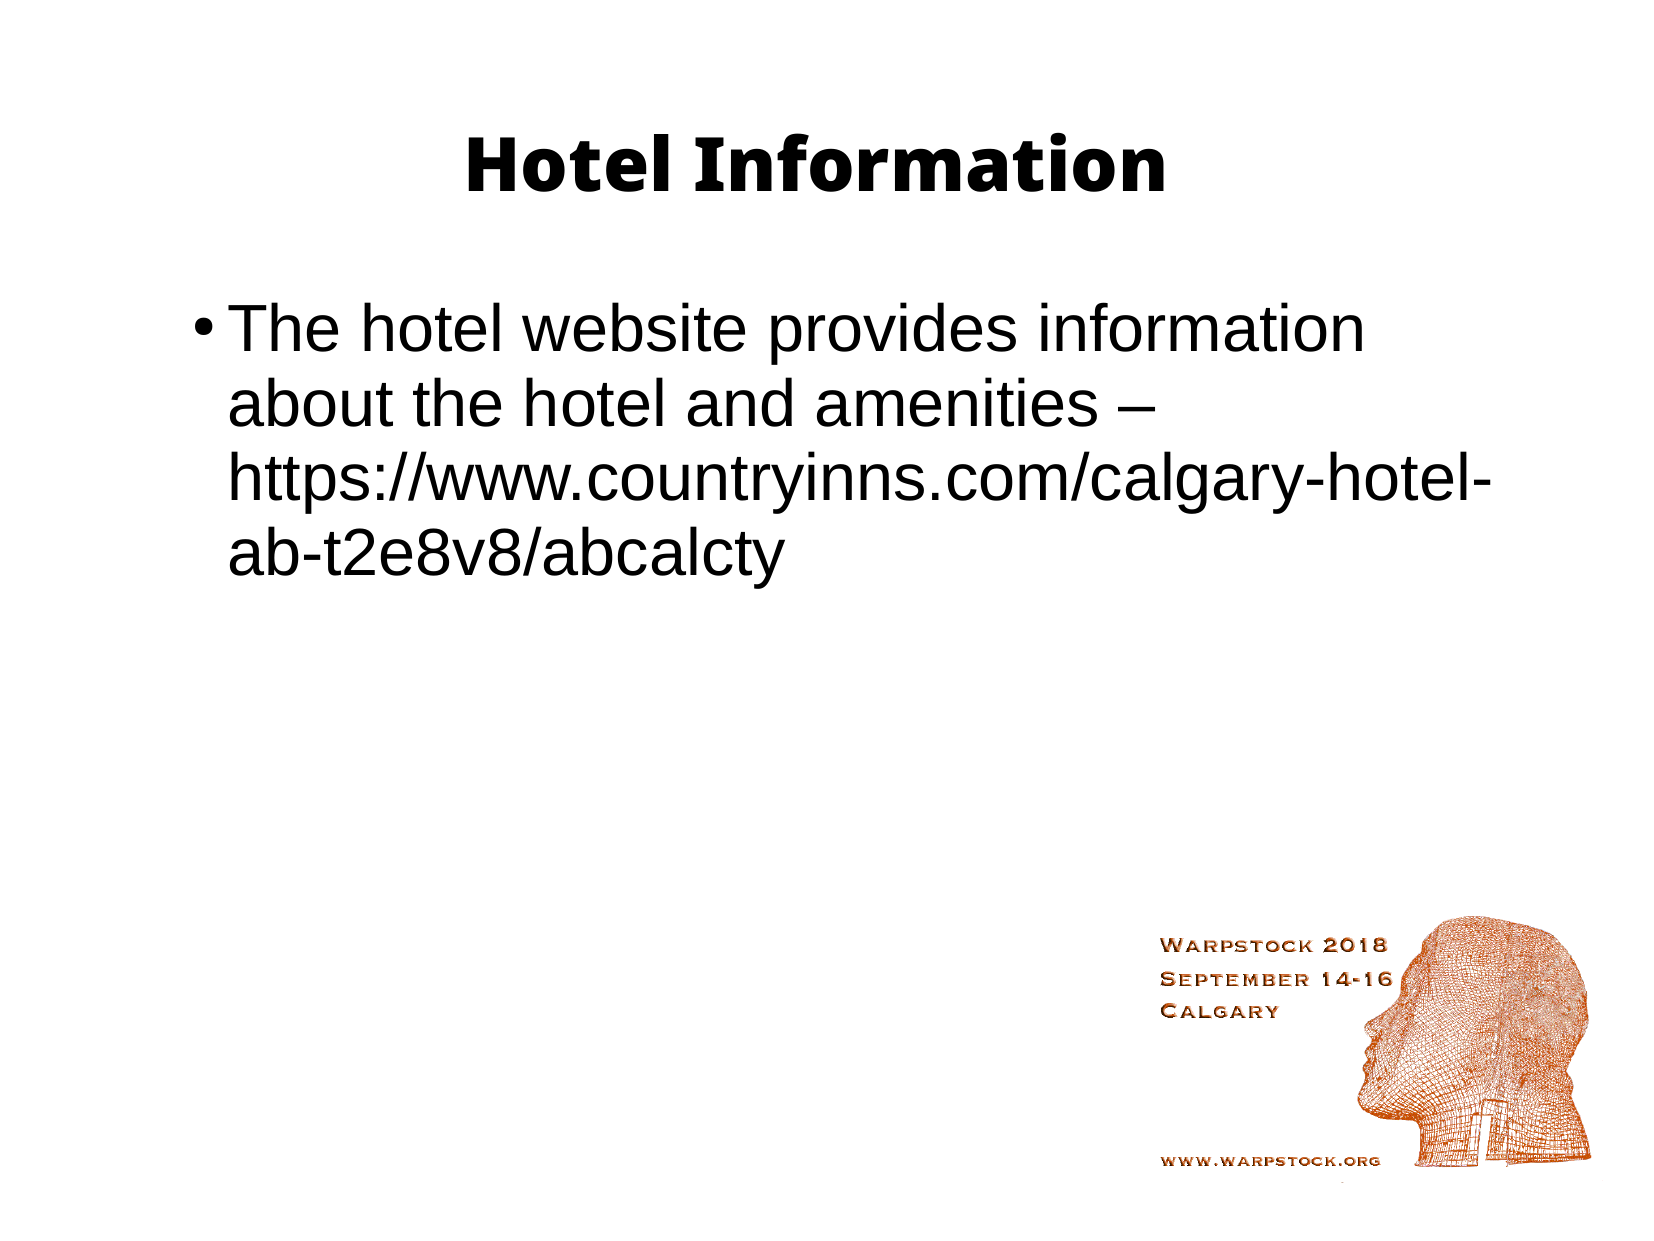

Hotel Information
The hotel website provides information about the hotel and amenities – https://www.countryinns.com/calgary-hotel-ab-t2e8v8/abcalcty